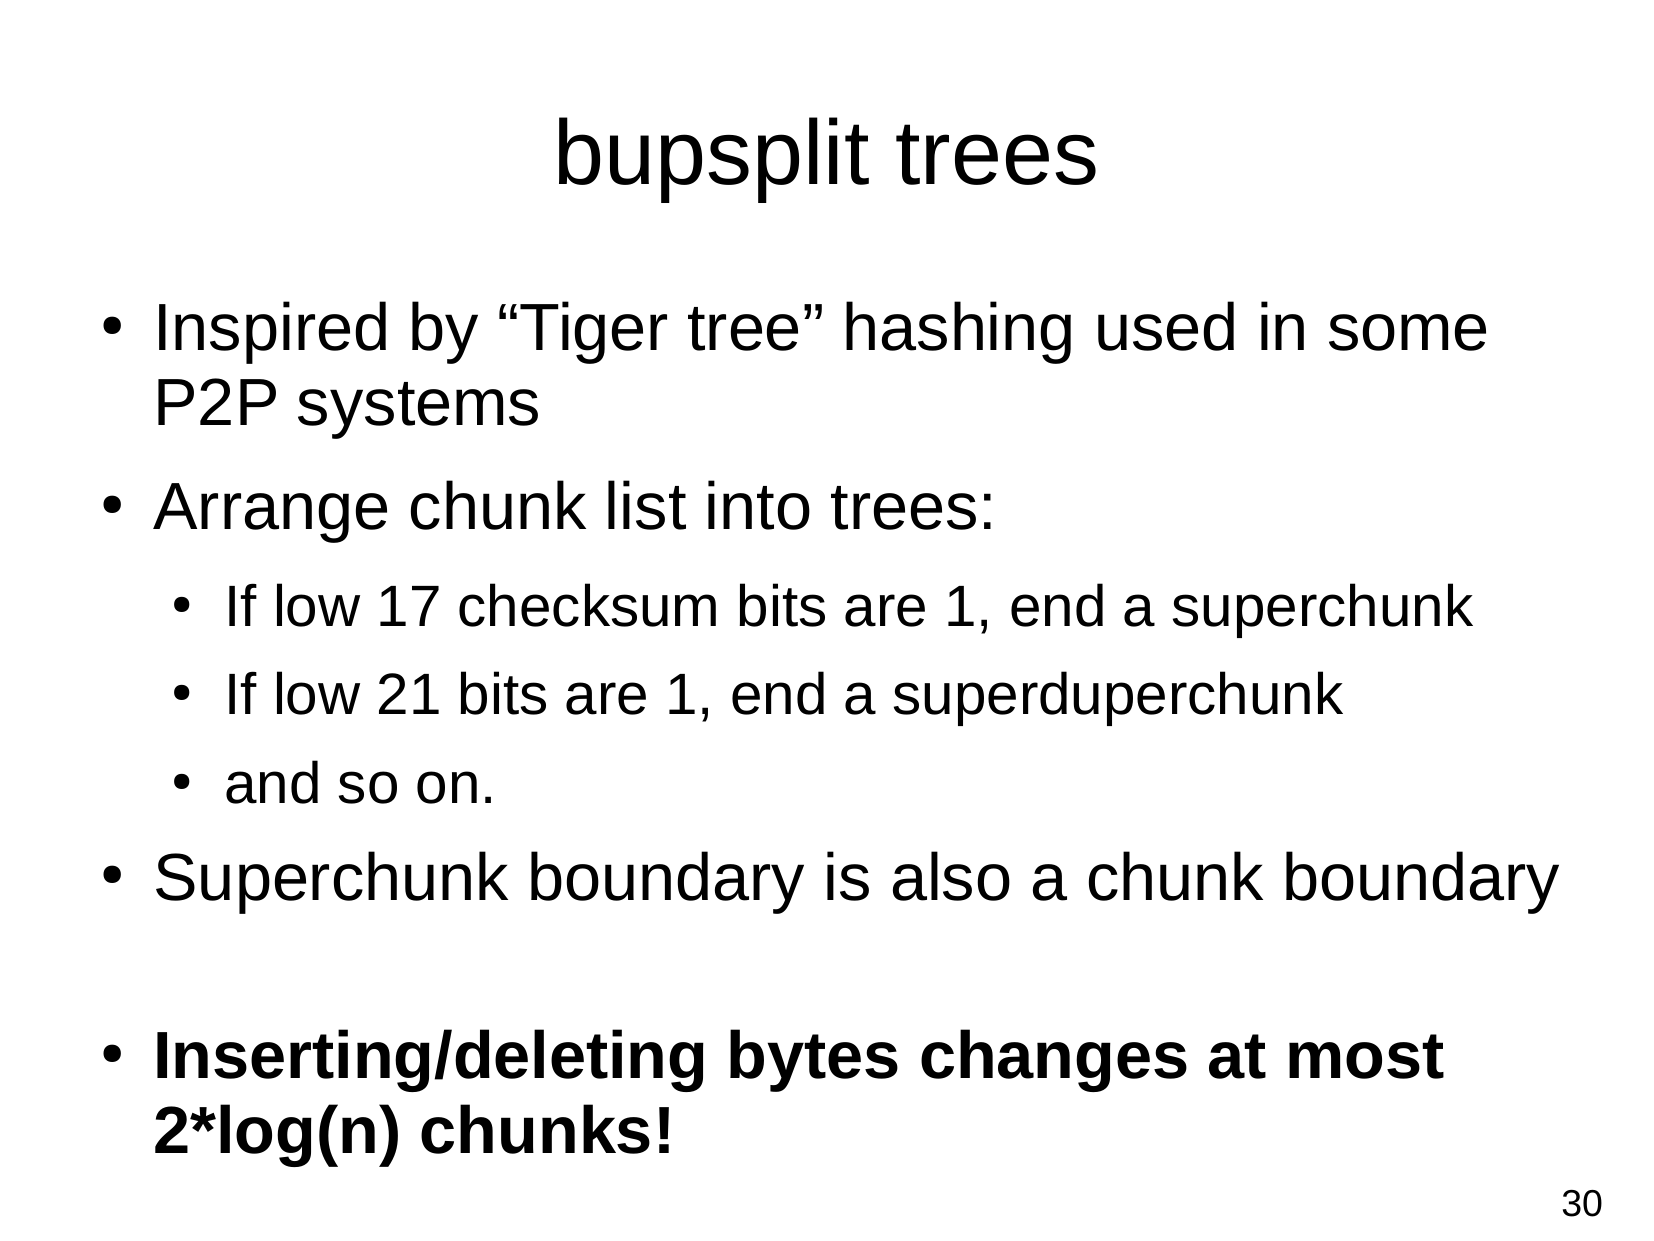

# bupsplit trees
Inspired by “Tiger tree” hashing used in some P2P systems
Arrange chunk list into trees:
If low 17 checksum bits are 1, end a superchunk
If low 21 bits are 1, end a superduperchunk
and so on.
Superchunk boundary is also a chunk boundary
Inserting/deleting bytes changes at most 2*log(n) chunks!
30